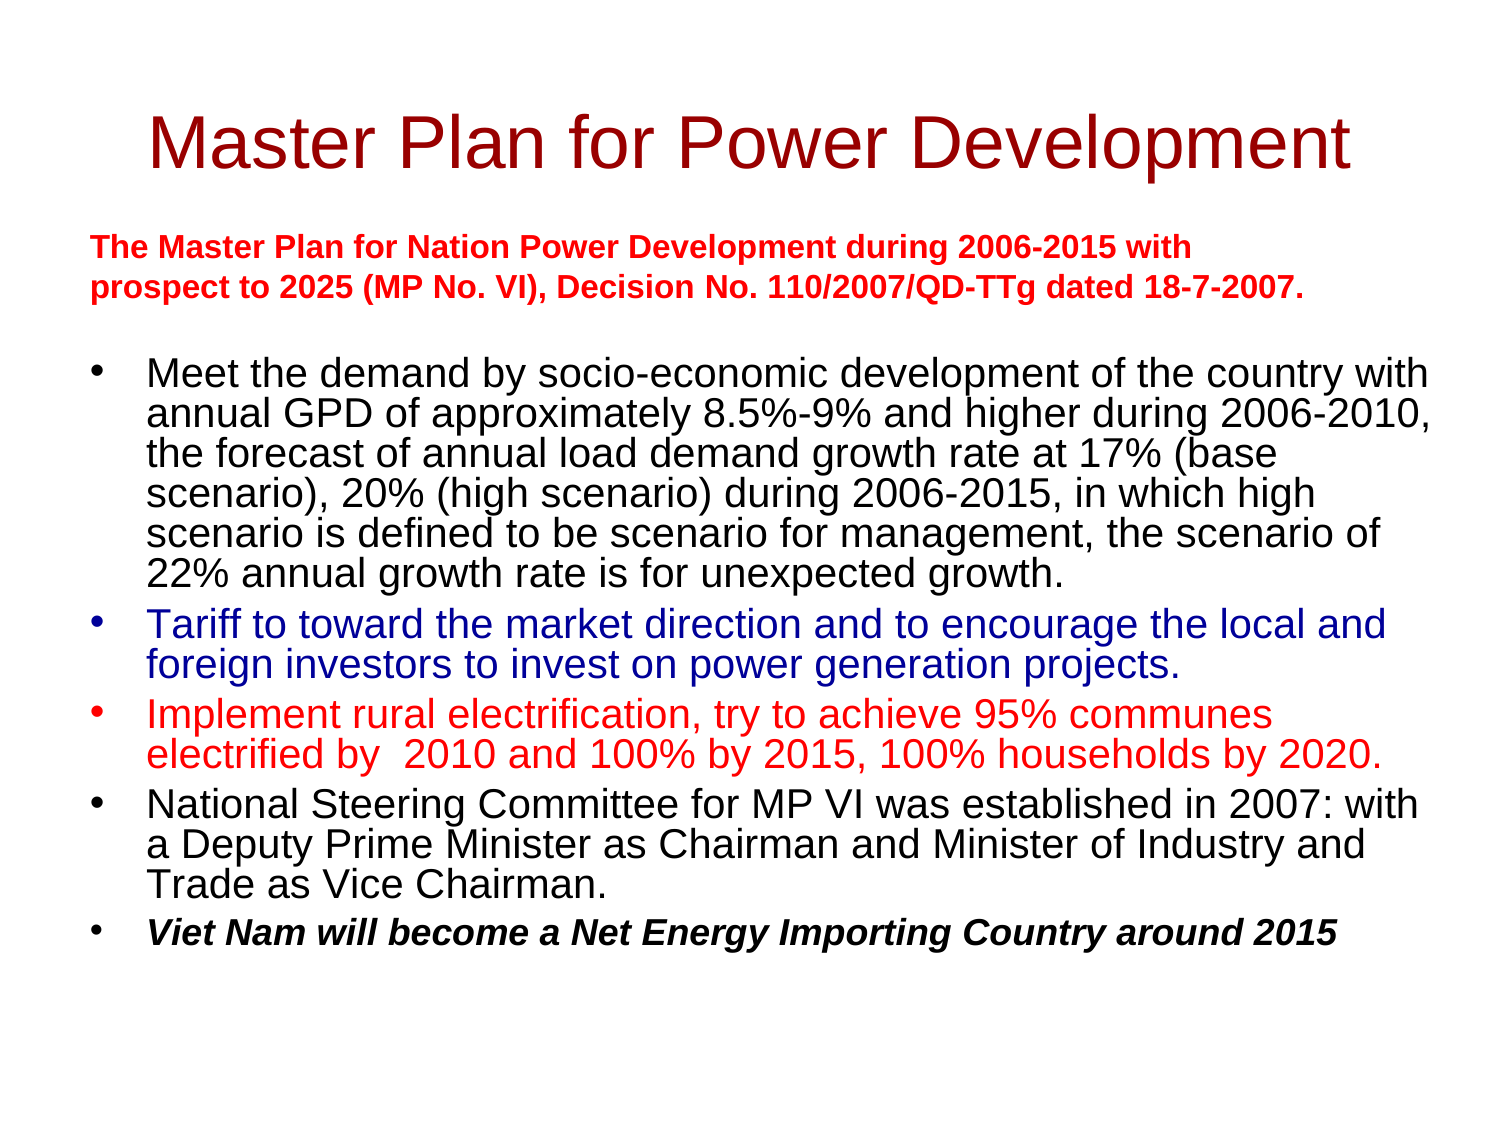

# Master Plan for Power Development
The Master Plan for Nation Power Development during 2006-2015 with
prospect to 2025 (MP No. VI), Decision No. 110/2007/QD-TTg dated 18-7-2007.
Meet the demand by socio-economic development of the country with annual GPD of approximately 8.5%-9% and higher during 2006-2010, the forecast of annual load demand growth rate at 17% (base scenario), 20% (high scenario) during 2006-2015, in which high scenario is defined to be scenario for management, the scenario of 22% annual growth rate is for unexpected growth.
Tariff to toward the market direction and to encourage the local and foreign investors to invest on power generation projects.
Implement rural electrification, try to achieve 95% communes electrified by 2010 and 100% by 2015, 100% households by 2020.
National Steering Committee for MP VI was established in 2007: with a Deputy Prime Minister as Chairman and Minister of Industry and Trade as Vice Chairman.
Viet Nam will become a Net Energy Importing Country around 2015